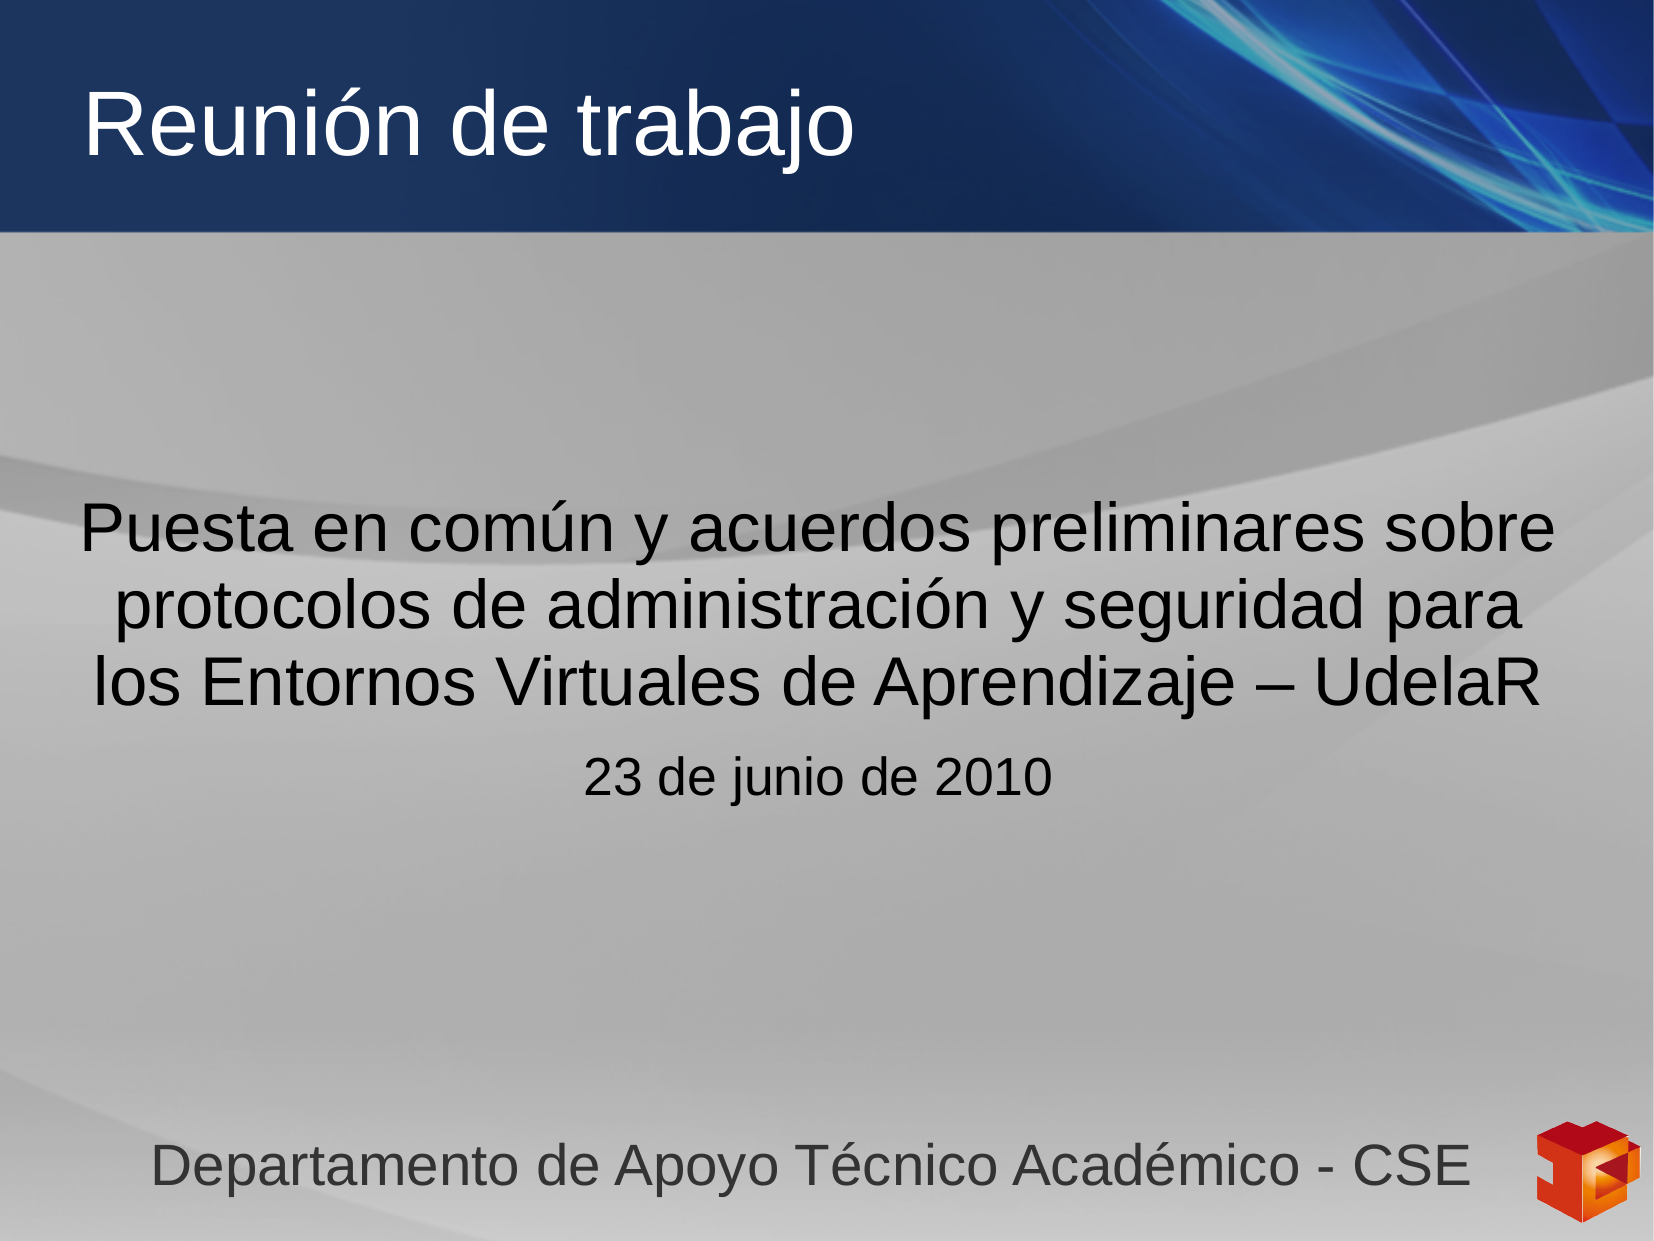

# Reunión de trabajo
Puesta en común y acuerdos preliminares sobre protocolos de administración y seguridad para los Entornos Virtuales de Aprendizaje – UdelaR
23 de junio de 2010
Departamento de Apoyo Técnico Académico - CSE